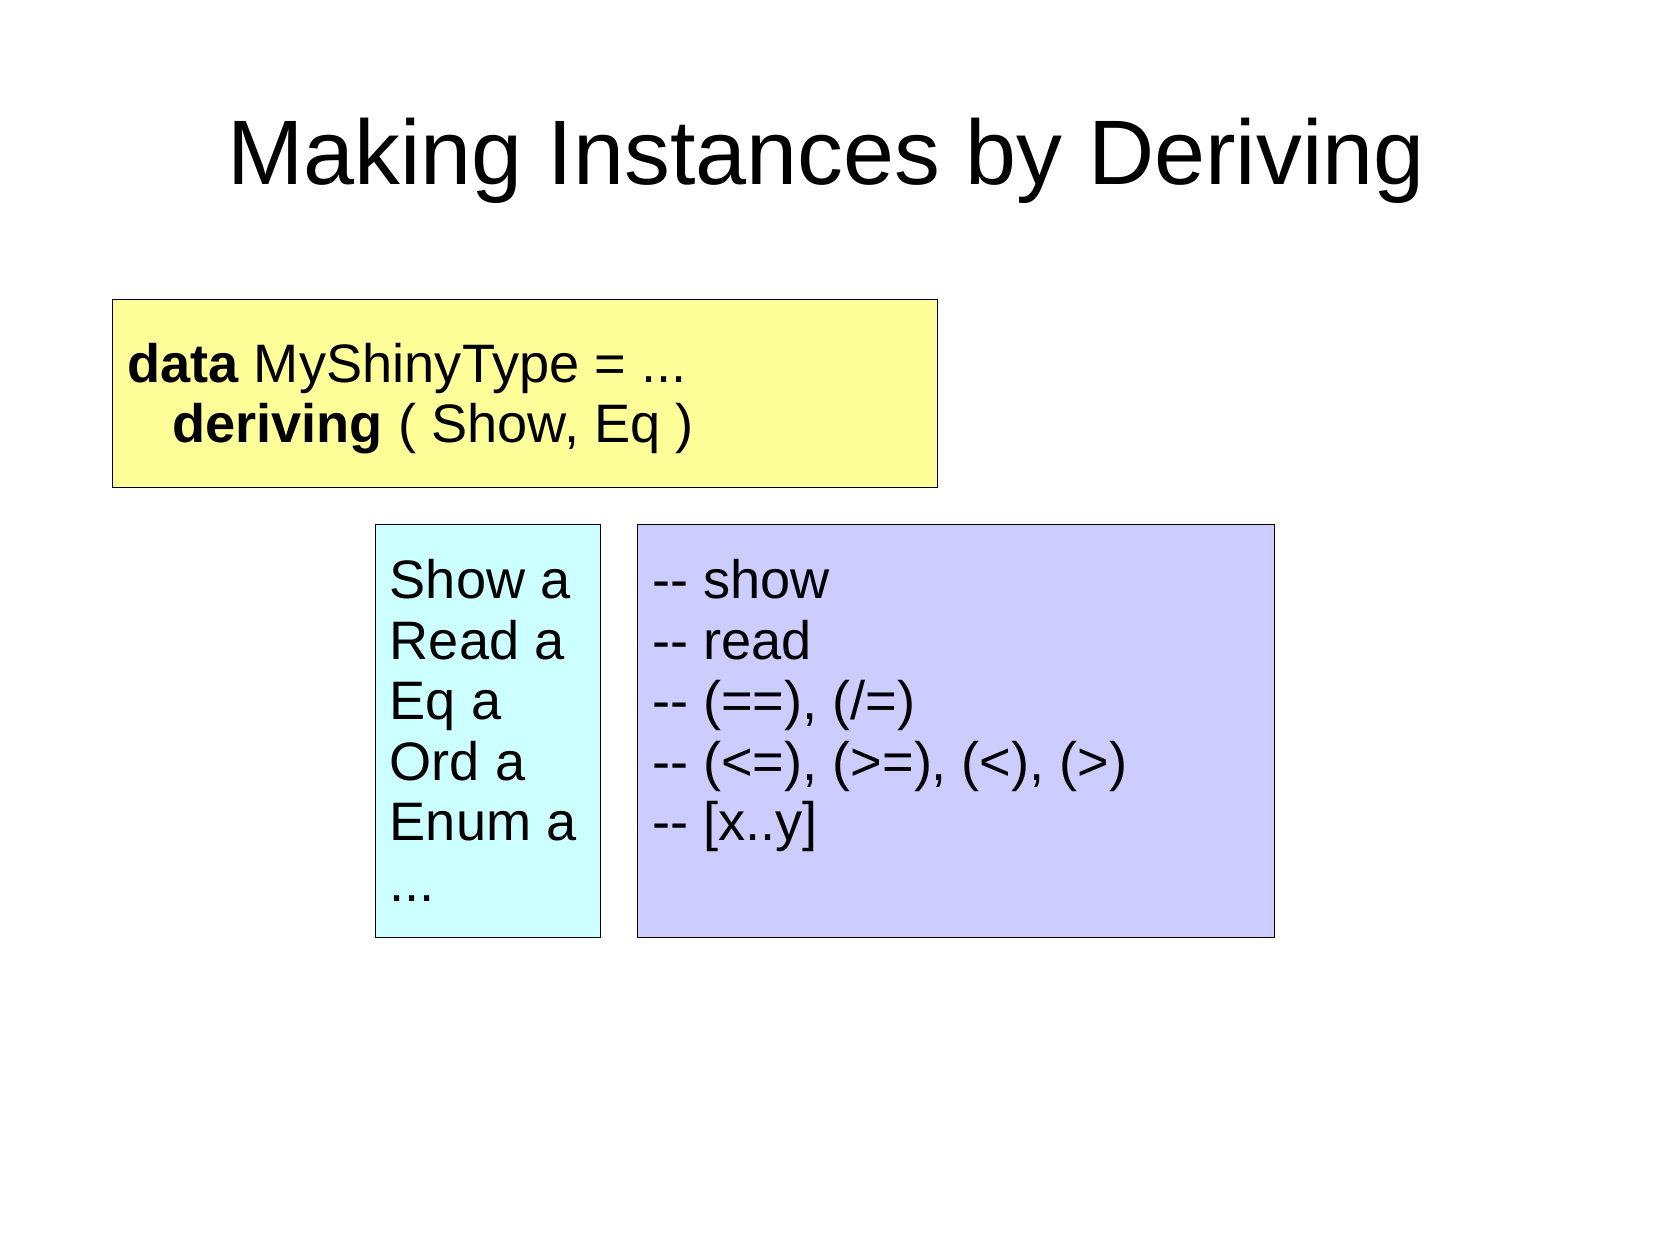

# Making Instances by Deriving
data MyShinyType = ...
 deriving ( Show, Eq )
Show a
Read a
Eq a
Ord a
Enum a
...
-- show
-- read
-- (==), (/=)
-- (<=), (>=), (<), (>)
-- [x..y]